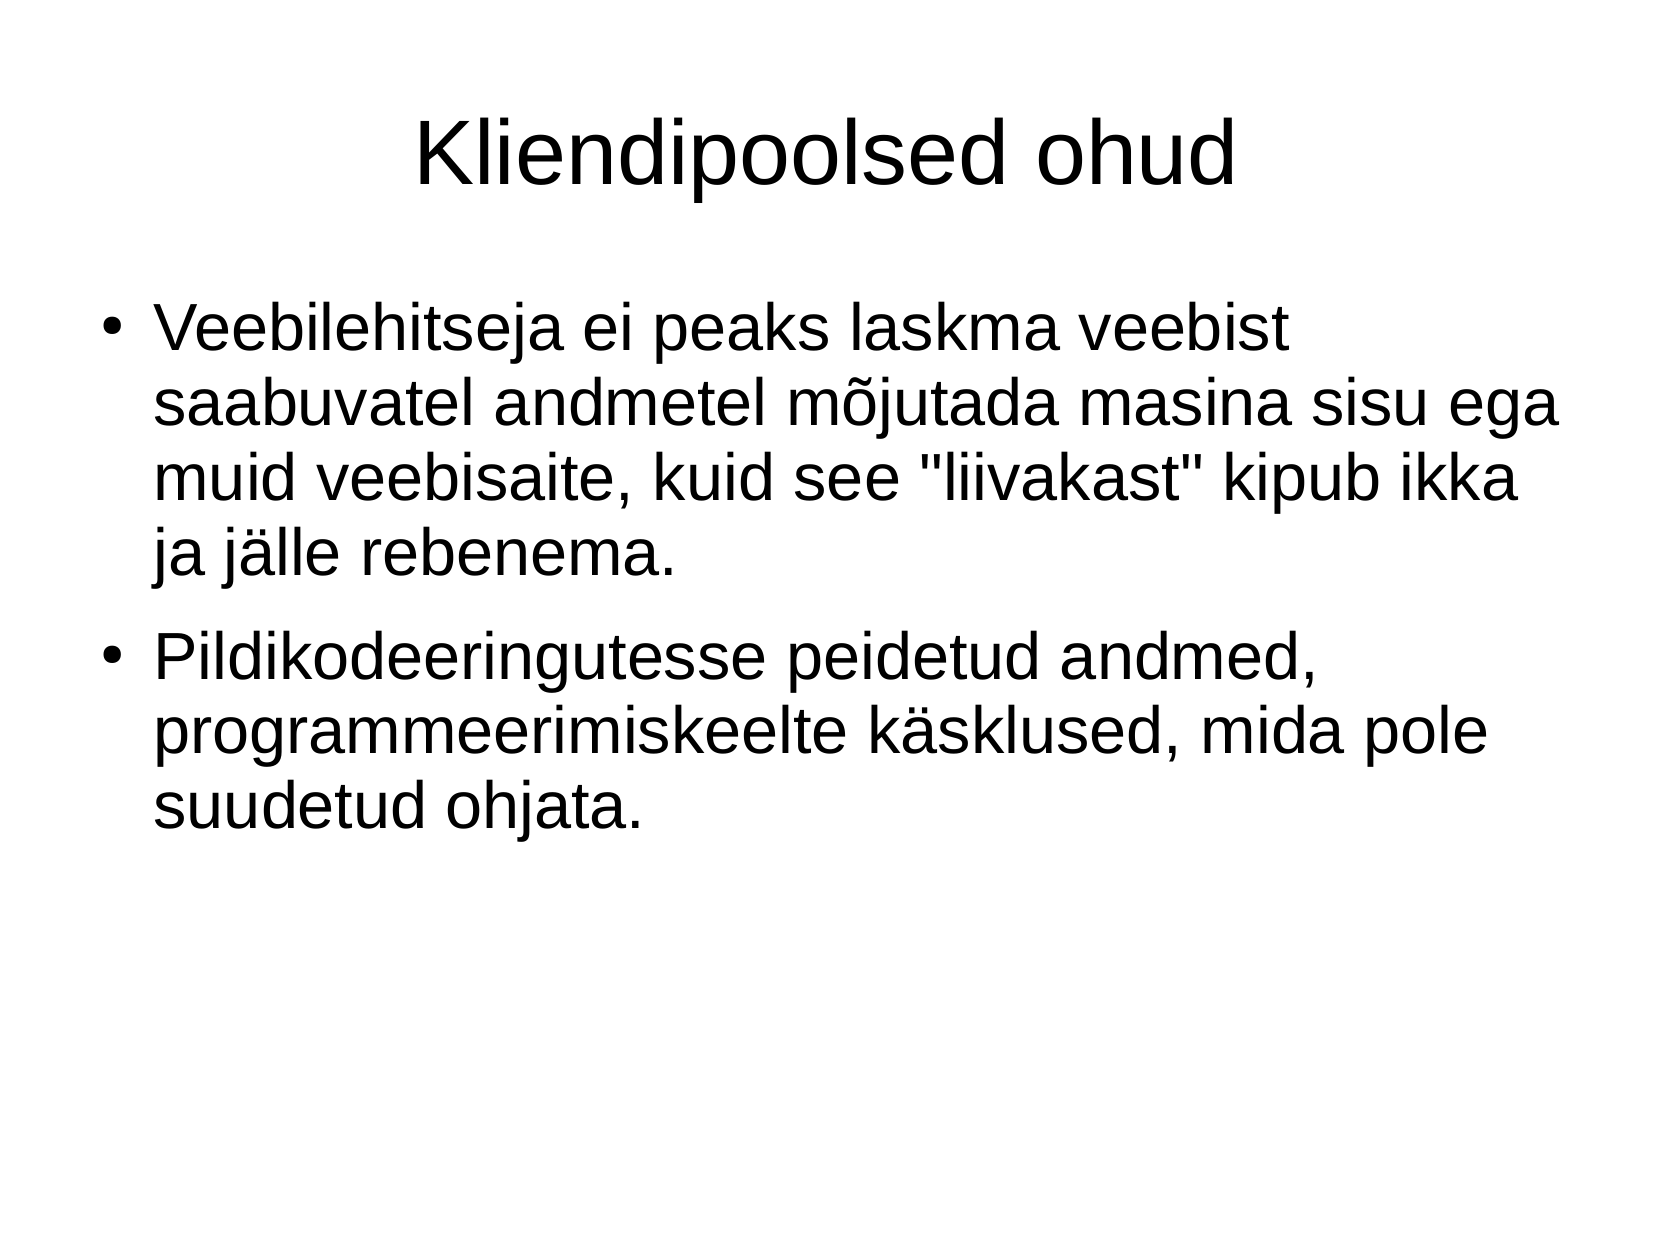

# Kliendipoolsed ohud
Veebilehitseja ei peaks laskma veebist saabuvatel andmetel mõjutada masina sisu ega muid veebisaite, kuid see "liivakast" kipub ikka ja jälle rebenema.
Pildikodeeringutesse peidetud andmed, programmeerimiskeelte käsklused, mida pole suudetud ohjata.